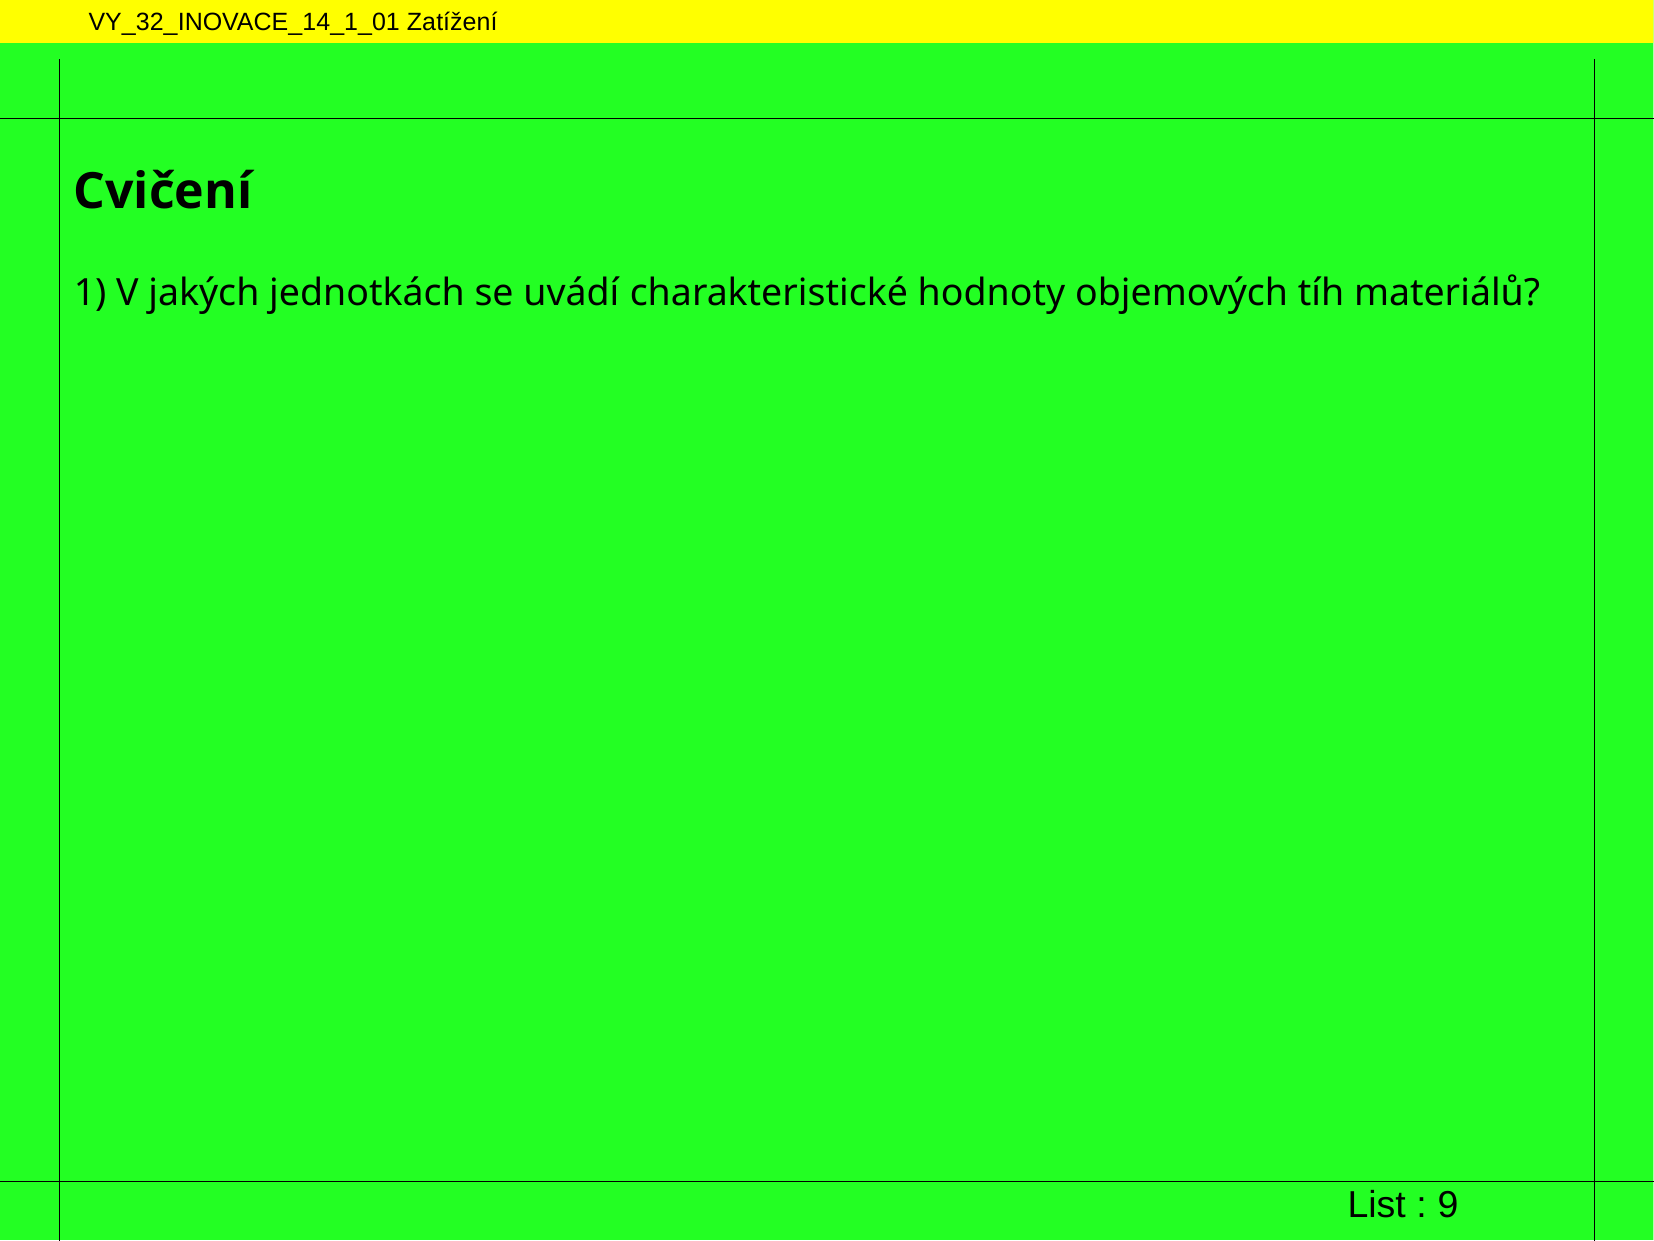

VY_32_INOVACE_14_1_01 Zatížení
Cvičení
1) V jakých jednotkách se uvádí charakteristické hodnoty objemových tíh materiálů?
List :